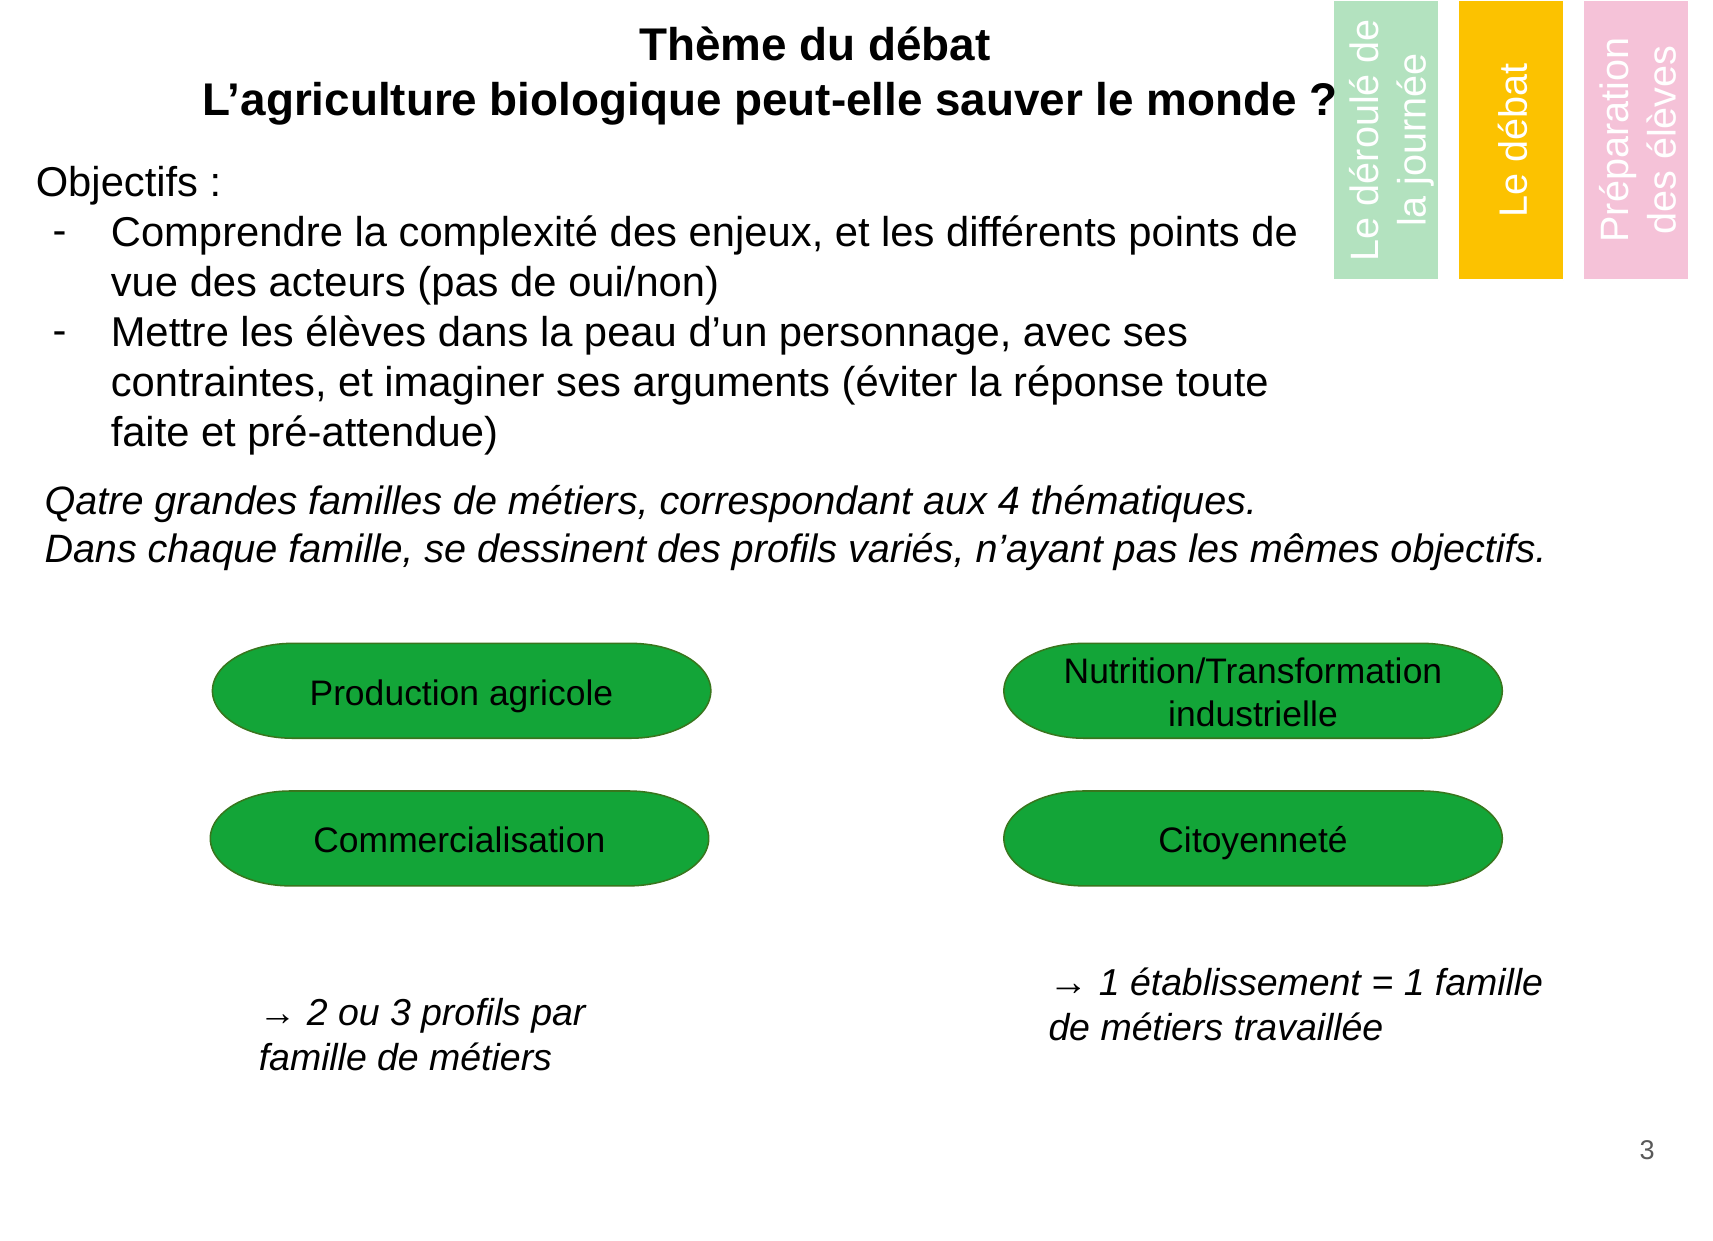

Thème du débat
L’agriculture biologique peut-elle sauver le monde ?
Le déroulé de la journée
Le débat
Préparation des élèves
Objectifs :
Comprendre la complexité des enjeux, et les différents points de vue des acteurs (pas de oui/non)
Mettre les élèves dans la peau d’un personnage, avec ses contraintes, et imaginer ses arguments (éviter la réponse toute faite et pré-attendue)
Qatre grandes familles de métiers, correspondant aux 4 thématiques.
Dans chaque famille, se dessinent des profils variés, n’ayant pas les mêmes objectifs.
Production agricole
Nutrition/Transformation industrielle
Commercialisation
Citoyenneté
→ 1 établissement = 1 famille de métiers travaillée
→ 2 ou 3 profils par famille de métiers